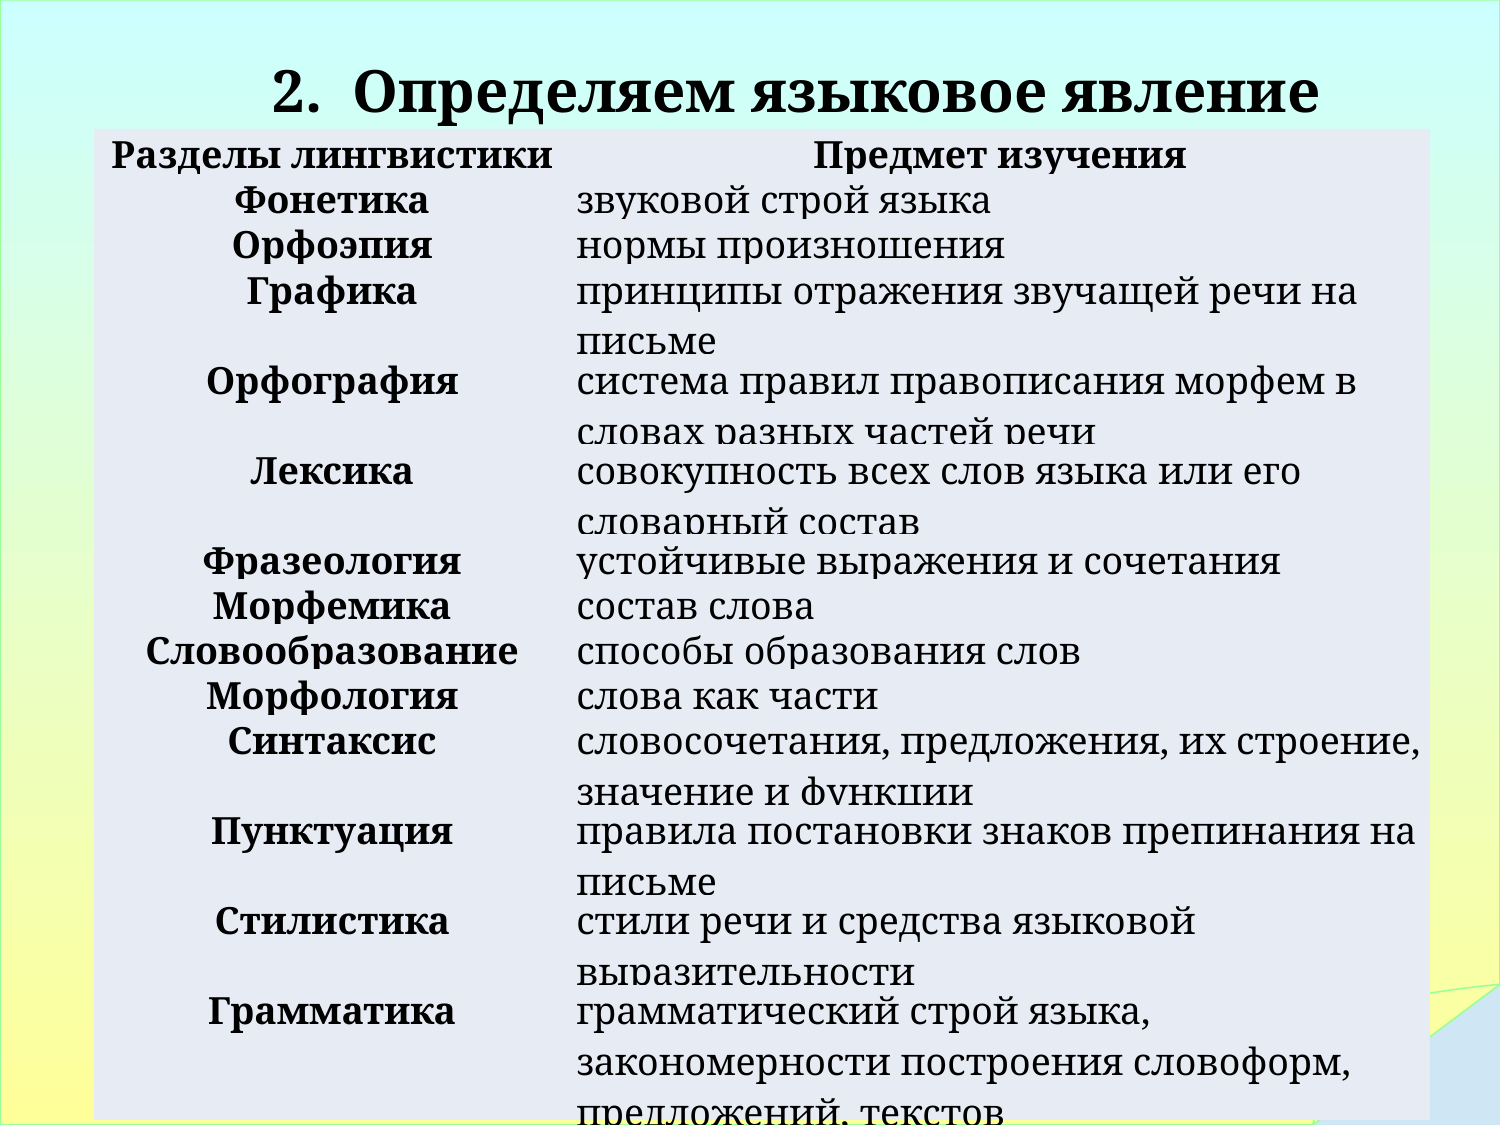

2.  Определяем языковое явление
| Разделы лингвистики | Предмет изучения |
| --- | --- |
| Фонетика | звуковой строй языка |
| Орфоэпия | нормы произношения |
| Графика | принципы отражения звучащей речи на письме |
| Орфография | система правил правописания морфем в словах разных частей речи |
| Лексика | совокупность всех слов языка или его словарный состав |
| Фразеология | устойчивые выражения и сочетания |
| Морфемика | состав слова |
| Словообразование | способы образования слов |
| Морфология | слова как части |
| Синтаксис | словосочетания, предложения, их строение, значение и функции |
| Пунктуация | правила постановки знаков препинания на письме |
| Стилистика | стили речи и средства языковой выразительности |
| Грамматика | грамматический строй языка, закономерности построения словоформ, предложений, текстов |